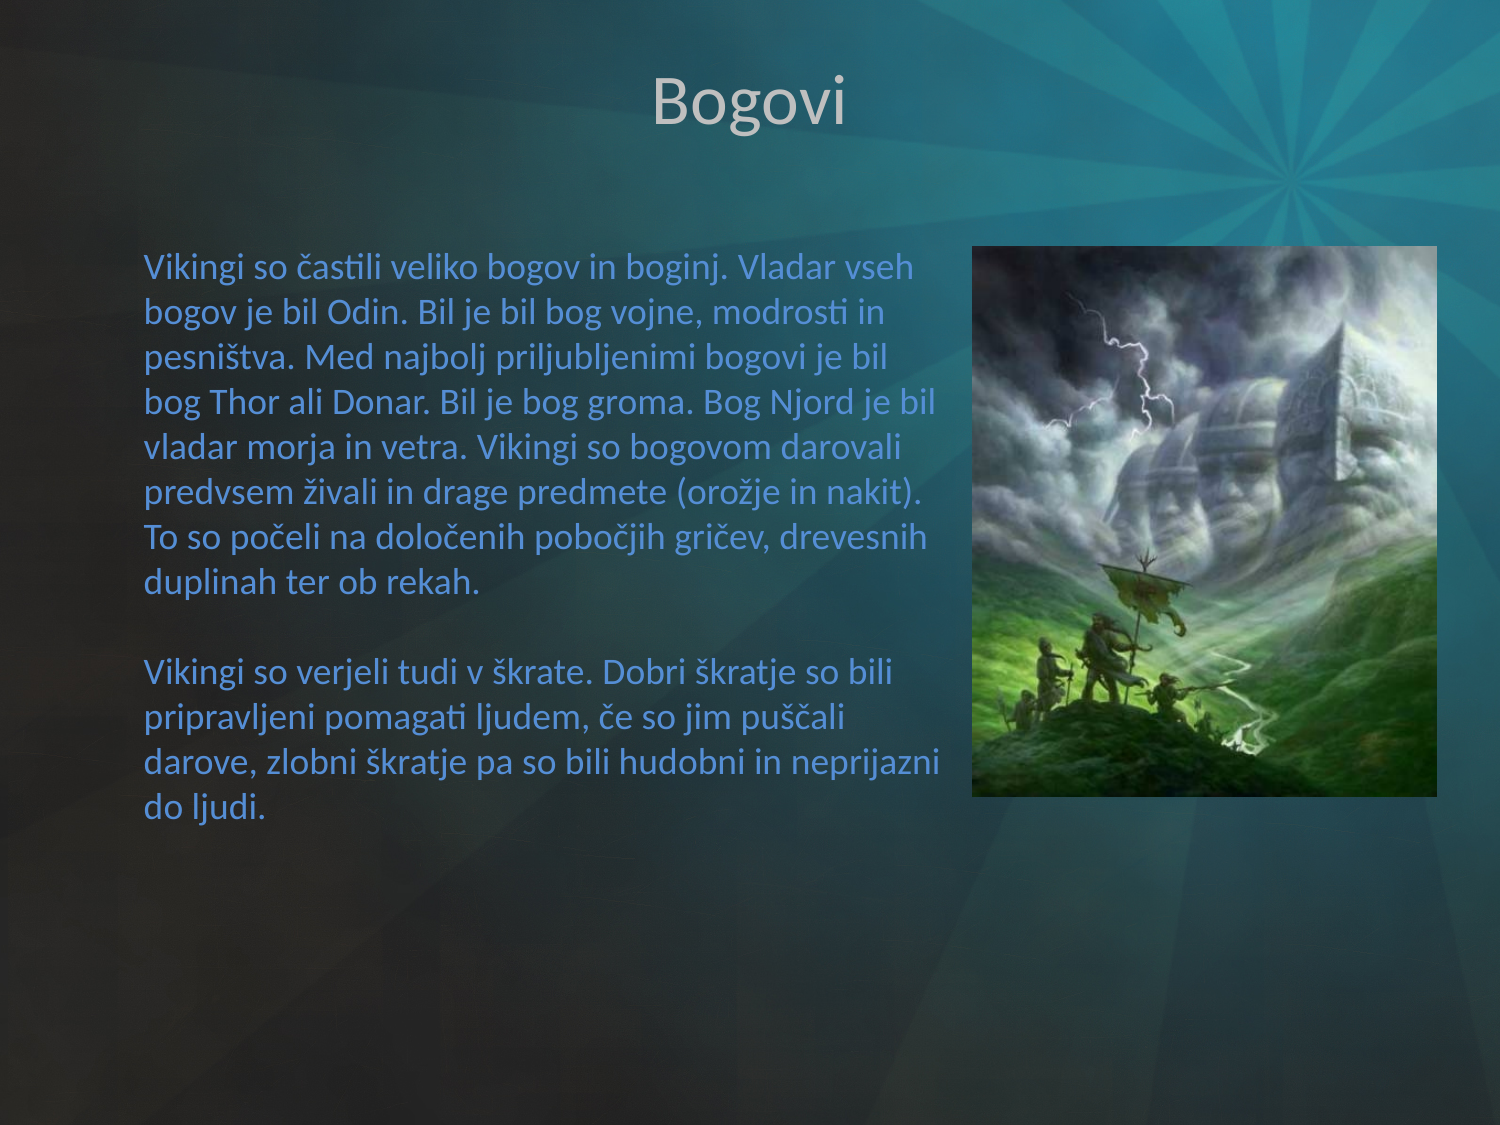

# Bogovi
Vikingi so častili veliko bogov in boginj. Vladar vseh bogov je bil Odin. Bil je bil bog vojne, modrosti in pesništva. Med najbolj priljubljenimi bogovi je bil bog Thor ali Donar. Bil je bog groma. Bog Njord je bil vladar morja in vetra. Vikingi so bogovom darovali predvsem živali in drage predmete (orožje in nakit). To so počeli na določenih pobočjih gričev, drevesnih duplinah ter ob rekah.
Vikingi so verjeli tudi v škrate. Dobri škratje so bili pripravljeni pomagati ljudem, če so jim puščali darove, zlobni škratje pa so bili hudobni in neprijazni do ljudi.